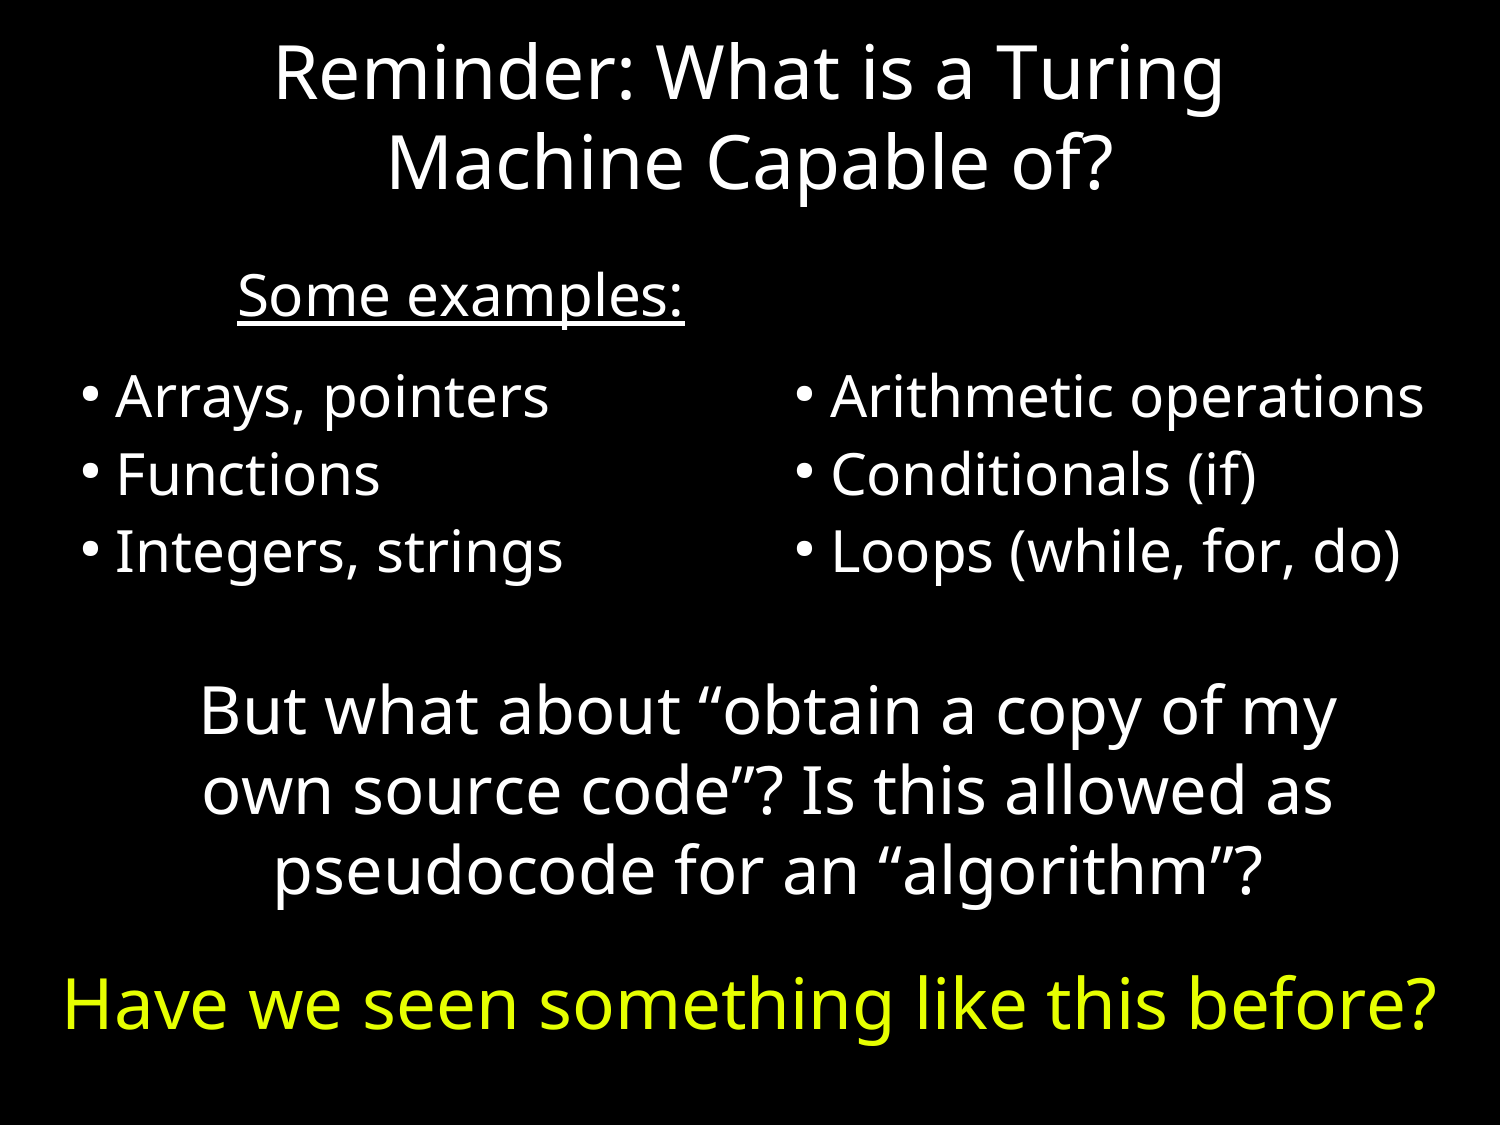

Reminder: What is a Turing Machine Capable of?
Some examples:
 Arrays, pointers
 Functions
 Integers, strings
 Arithmetic operations
 Conditionals (if)
 Loops (while, for, do)
But what about “obtain a copy of my own source code”? Is this allowed as pseudocode for an “algorithm”?
Have we seen something like this before?